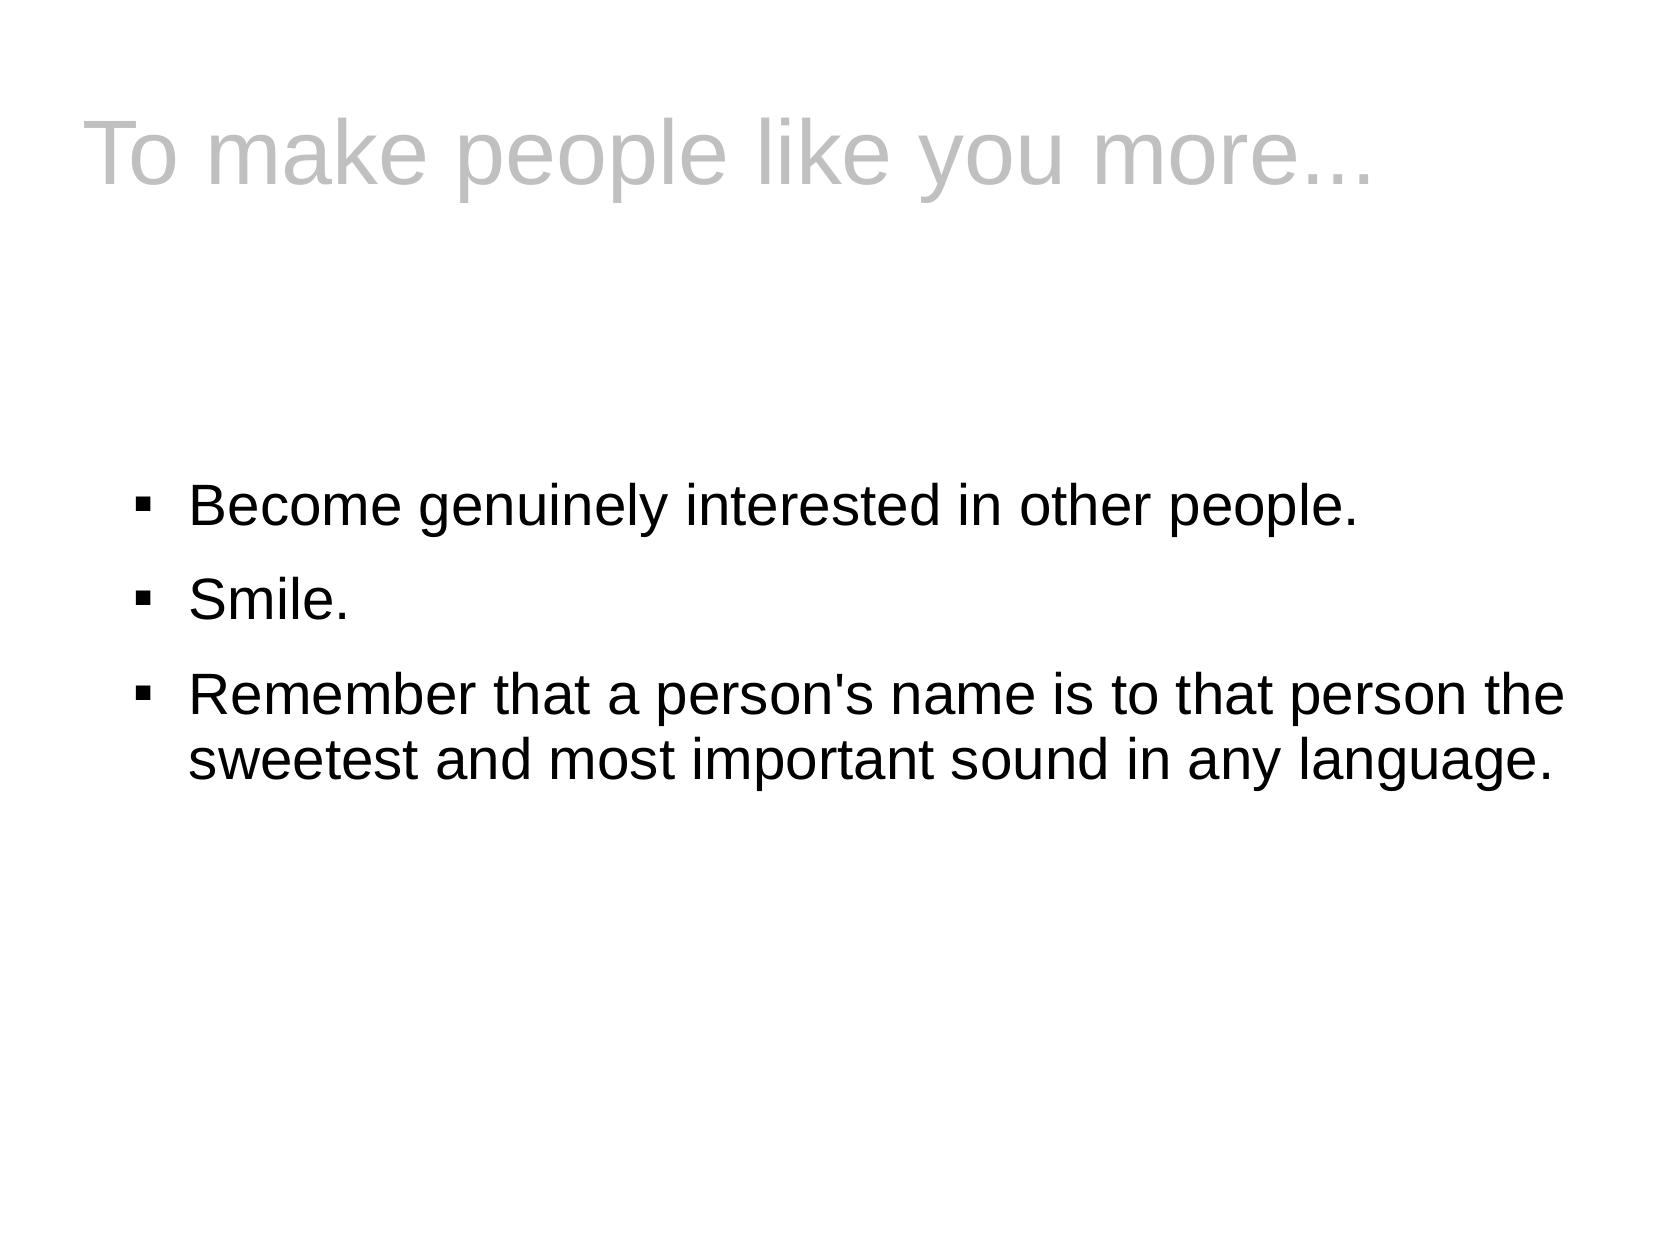

# To make people like you more...
Become genuinely interested in other people.
Smile.
Remember that a person's name is to that person the sweetest and most important sound in any language.